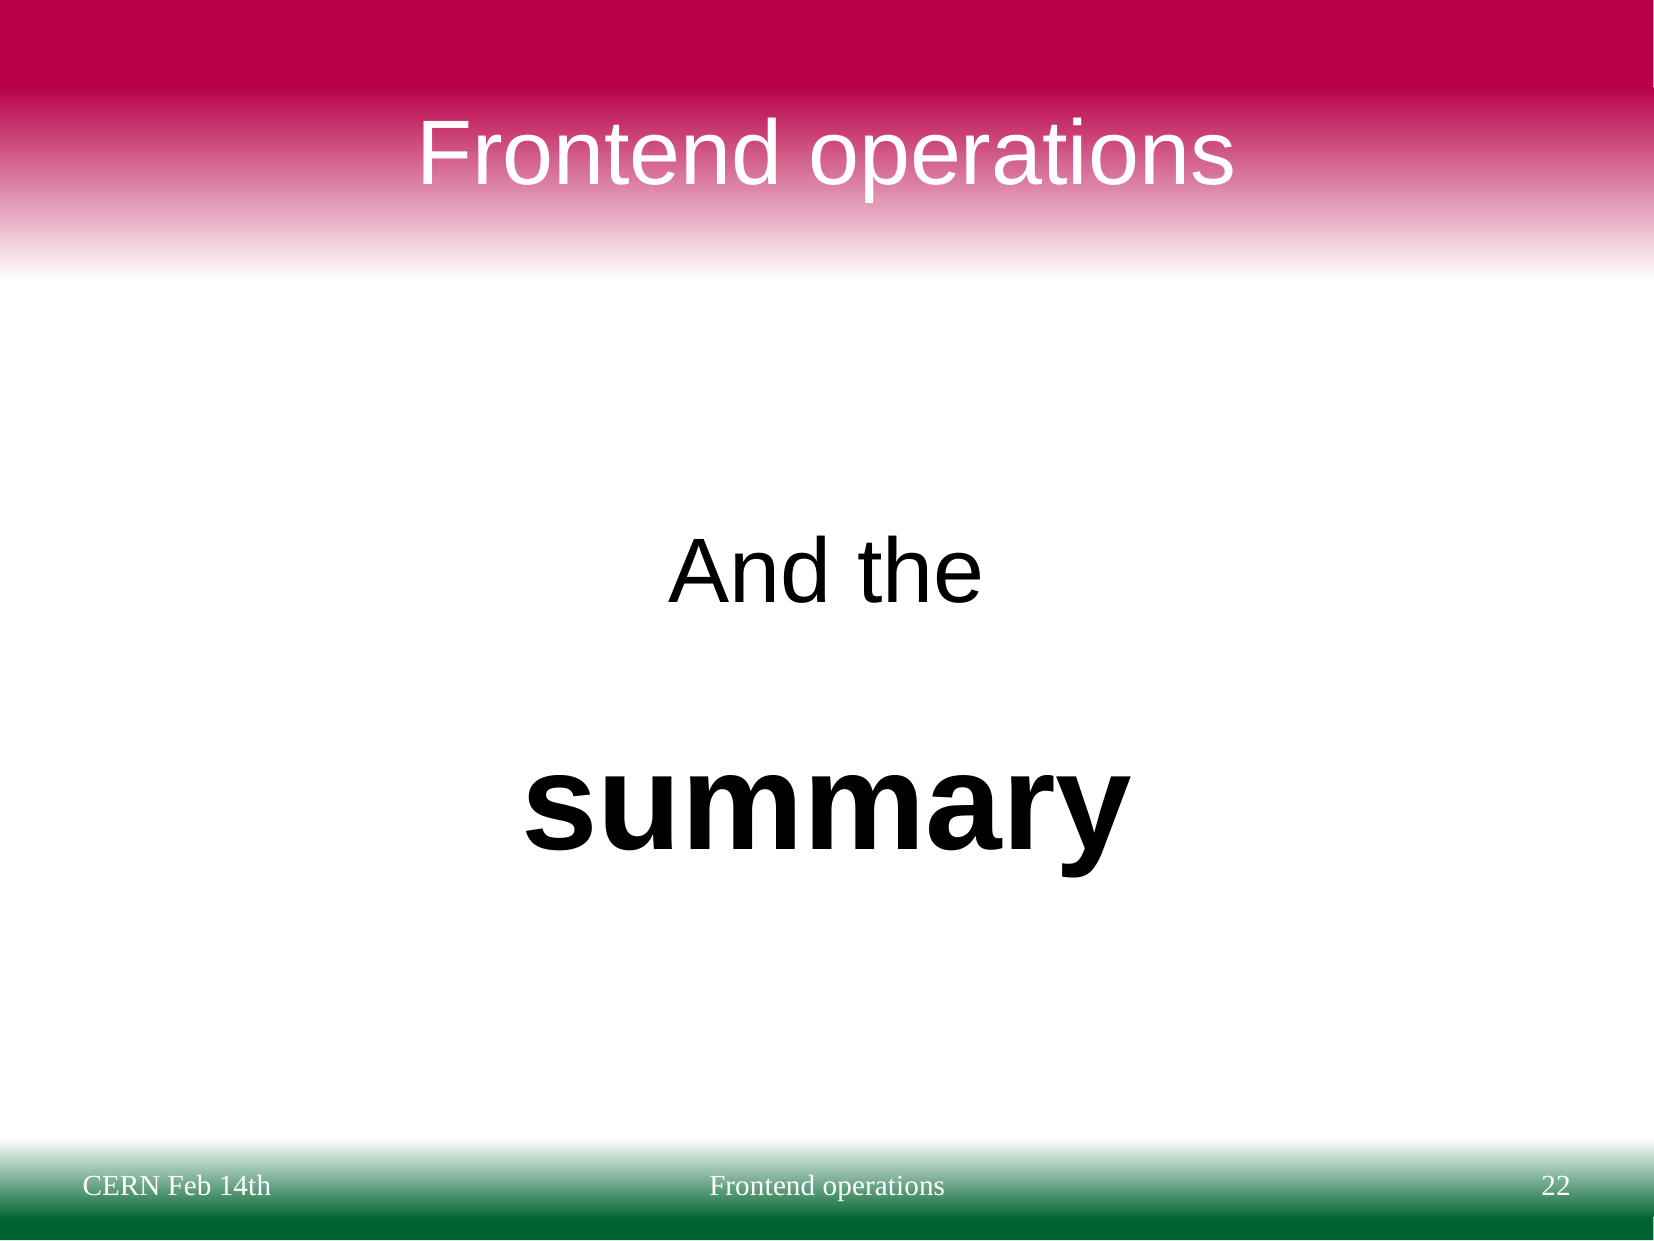

# Frontend operations
And the
summary
CERN Feb 14th
Frontend operations
22